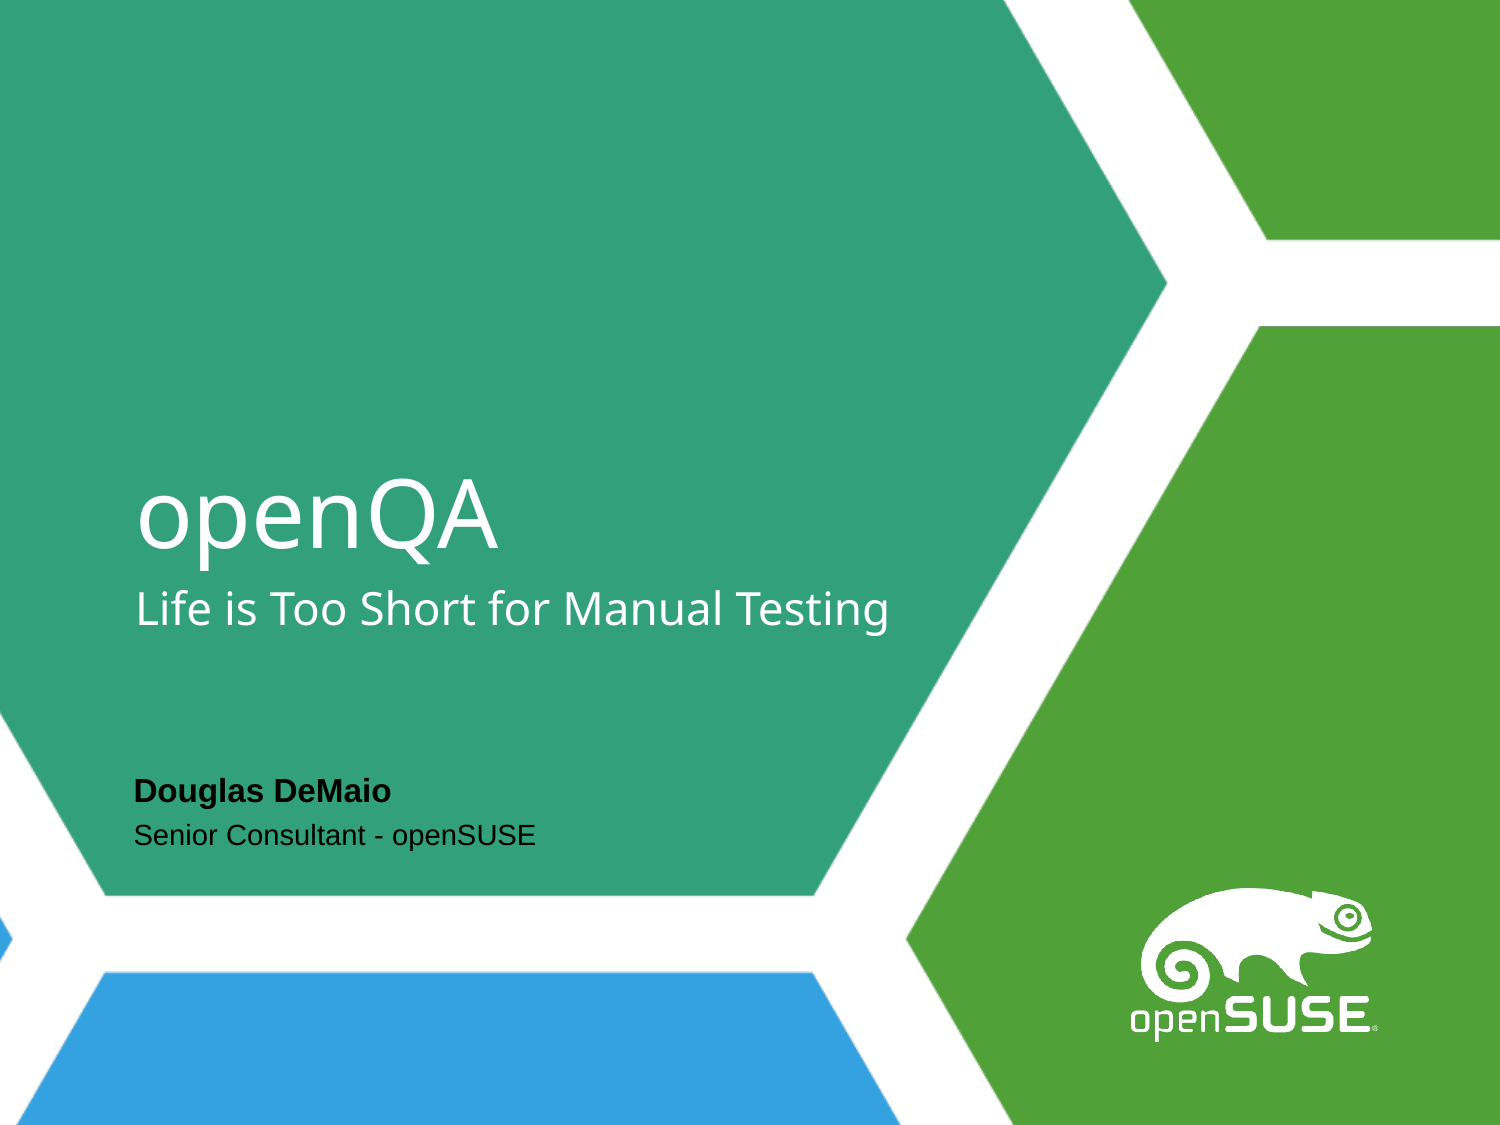

# openQA Life is Too Short for Manual Testing
Douglas DeMaio
Senior Consultant - openSUSE